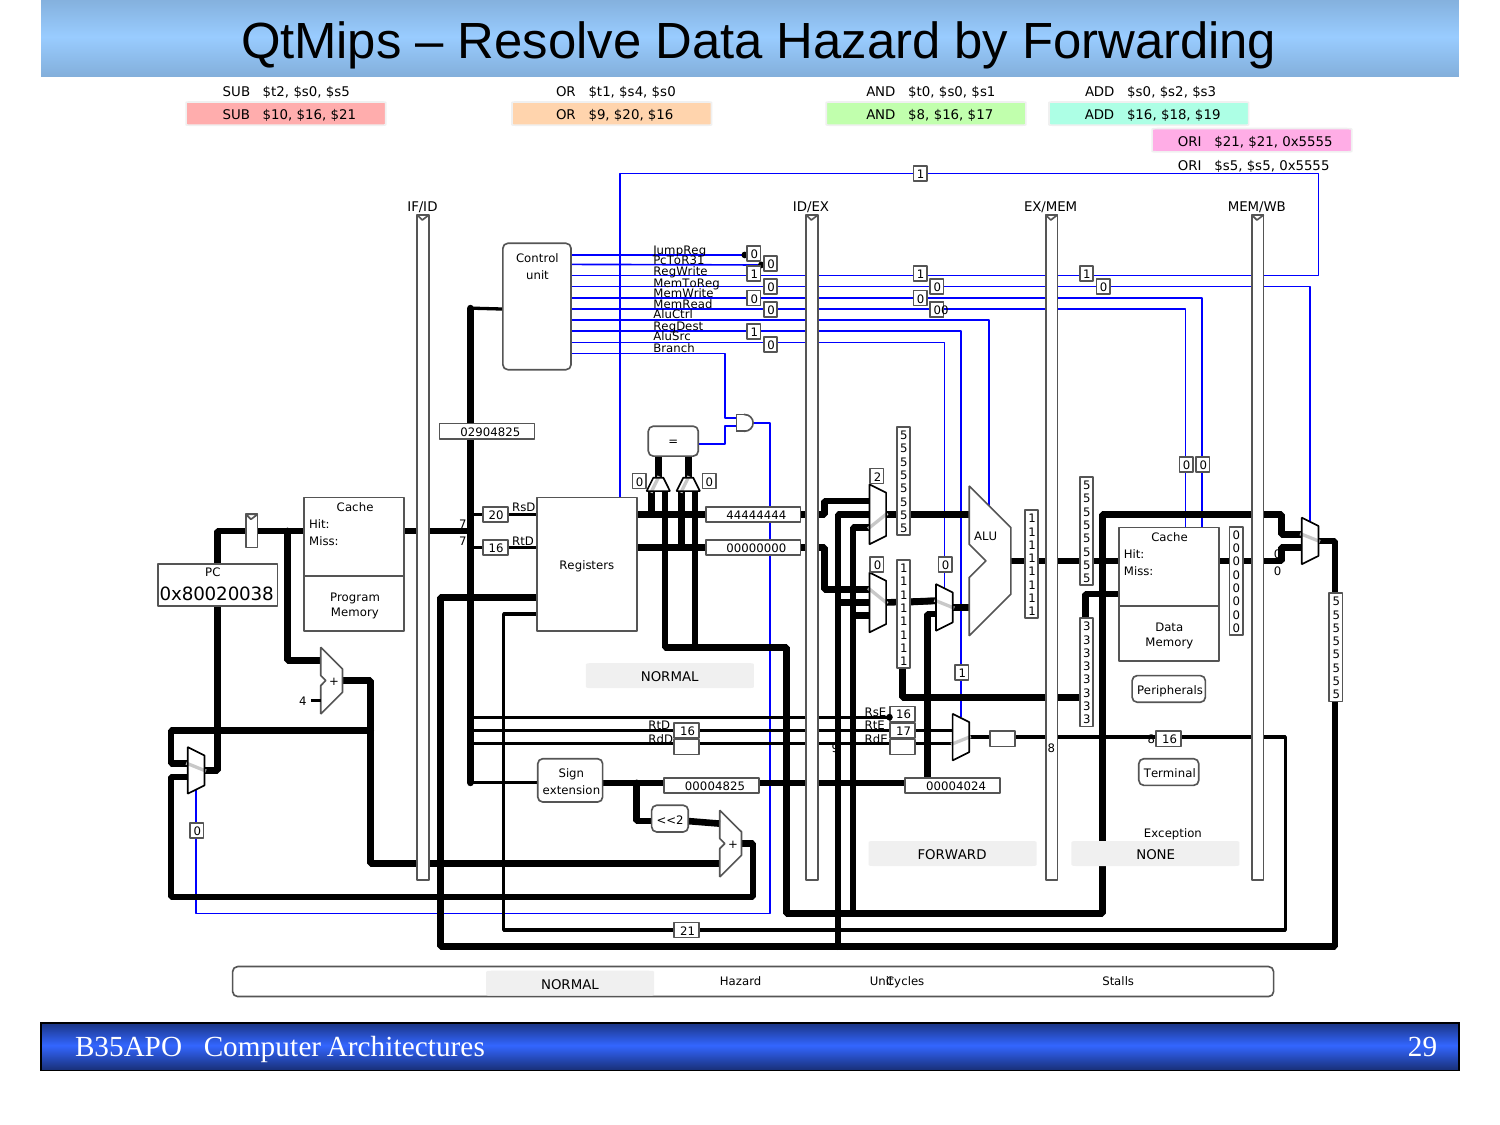

# QtMips – Resolve Data Hazard by Forwarding
SUB $t2, $s0, $s5
OR $t1, $s4, $s0
AND $t0, $s0, $s1
ADD $s0, $s2, $s3
SUB $10, $16, $21
OR $9, $20, $16
AND $8, $16, $17
ADD $16, $18, $19
ORI $21, $21, 0x5555
ORI $s5, $s5, 0x5555
1
IF/ID
ID/EX
EX/MEM
MEM/WB
JumpReg
0
Control
PcToR31
0
RegWrite
1
1
1
unit
MemToReg
0
0
0
MemWrite
0
0
MemRead
0
00
AluCtrl
RegDest
1
AluSrc
0
Branch
02904825
5
=
5
5
0
0
5
2
0
0
5
5
5
5
Cache
RsD
5
20
44444444
5
1
Hit:	7
5
5
1
0
ALU
Cache
5
Miss:	7
RtD
1
16
00000000
0
5
Hit:	0
1
0
Registers
0
0
5
1
Miss:	0
1
PC
0
5
1
1
0
0x80020038
1
Program
1
0
5
1
1
Memory
0
5
1
3
Data
0
5
1
3
5
Memory
1
3
5
1
3
5
1
NORMAL
3
+
5
Peripherals
3
5
4
3
RsE
16
3
RtD
RtE
16
17
RdD
RdE
	8
16
	9
	8
Sign
Terminal
00004825
00004024
extension
<<2
0
Exception
+
FORWARD
NONE
21
Hazard	Unit
Cycles
Stalls
NORMAL
B35APO Computer Architectures
29